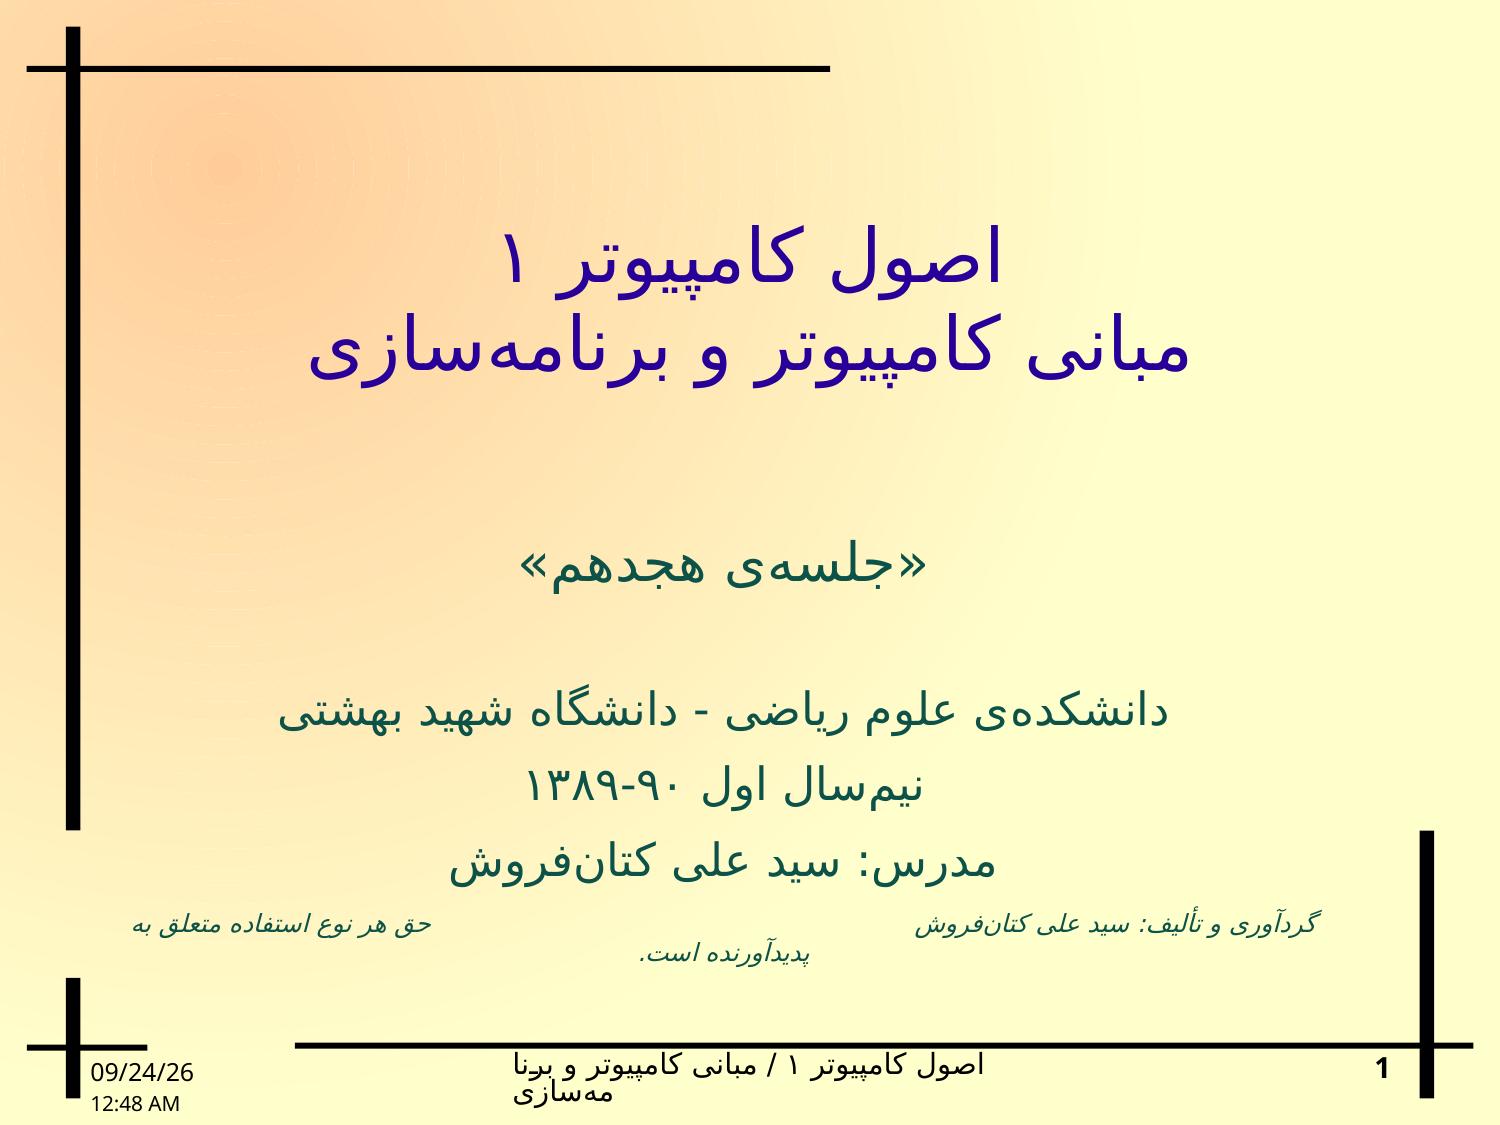

# اصول کامپیوتر ۱ مبانی کامپیوتر و برنامه‌سازی
«جلسه‌ی هجدهم»
دانشکده‌ی علوم ریاضی - دانشگاه شهید بهشتی
نیم‌سال اول ۹۰-۱۳۸۹
مدرس: سید علی کتان‌فروش
گردآوری و تألیف: سید علی کتان‌فروش								حق هر نوع استفاده متعلق به پدیدآورنده است.
اصول کامپیوتر ۱ / مبانی کامپیوتر و برنامه‌سازی
1